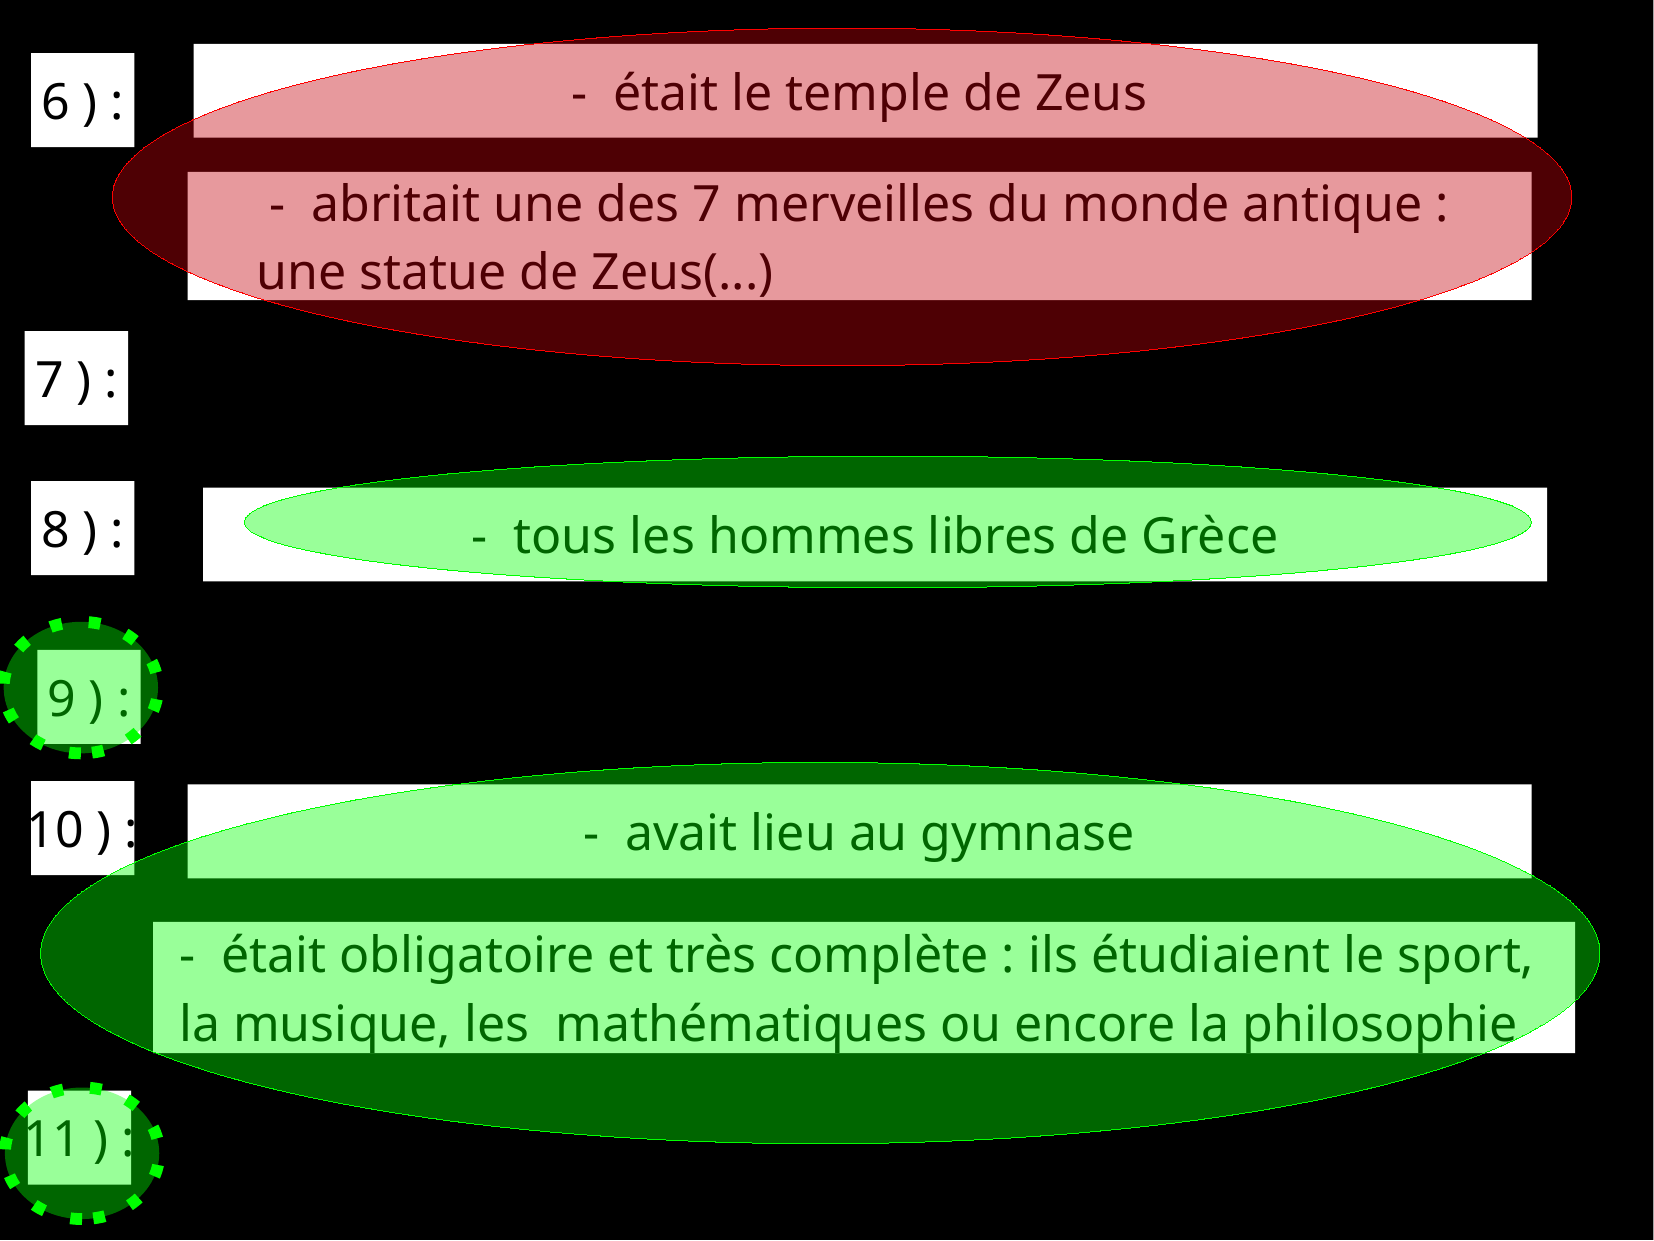

- était le temple de Zeus
 6 ) :
 - abritait une des 7 merveilles du monde antique :
une statue de Zeus(...)
7 ) :
8 ) :
- tous les hommes libres de Grèce
9 ) :
10 ) :
- avait lieu au gymnase
- était obligatoire et très complète : ils étudiaient le sport,
la musique, les mathématiques ou encore la philosophie
11 ) :